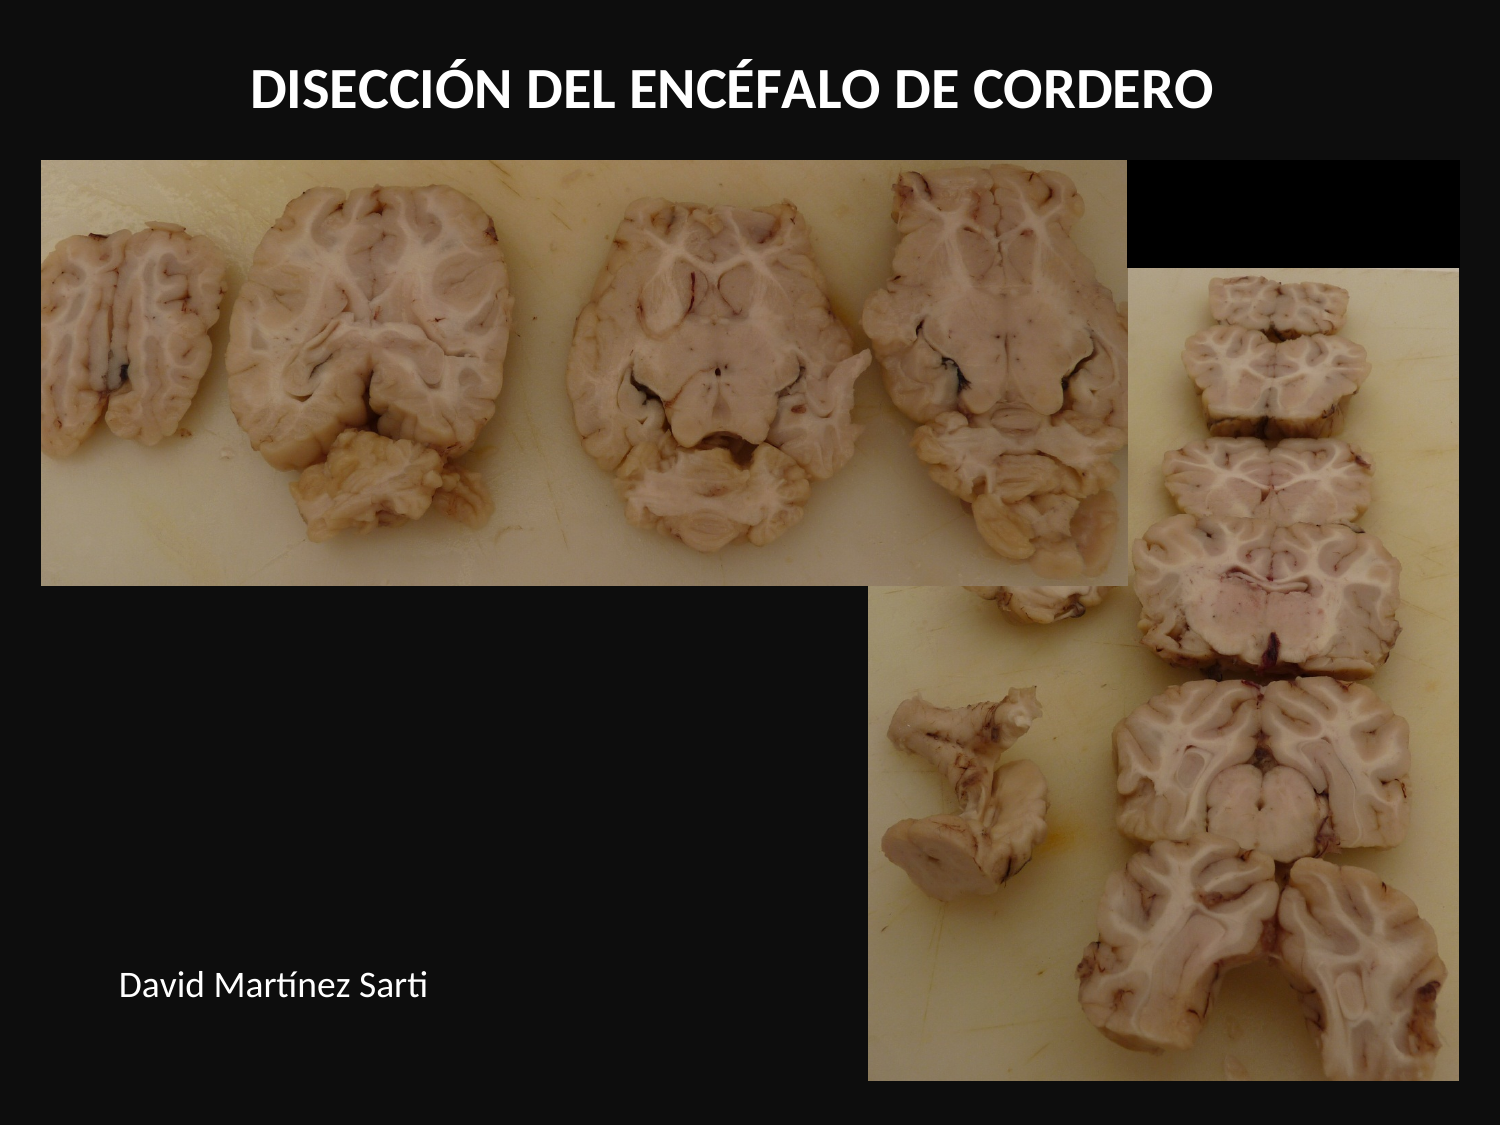

DISECCIÓN DEL ENCÉFALO DE CORDERO
David Martínez Sarti